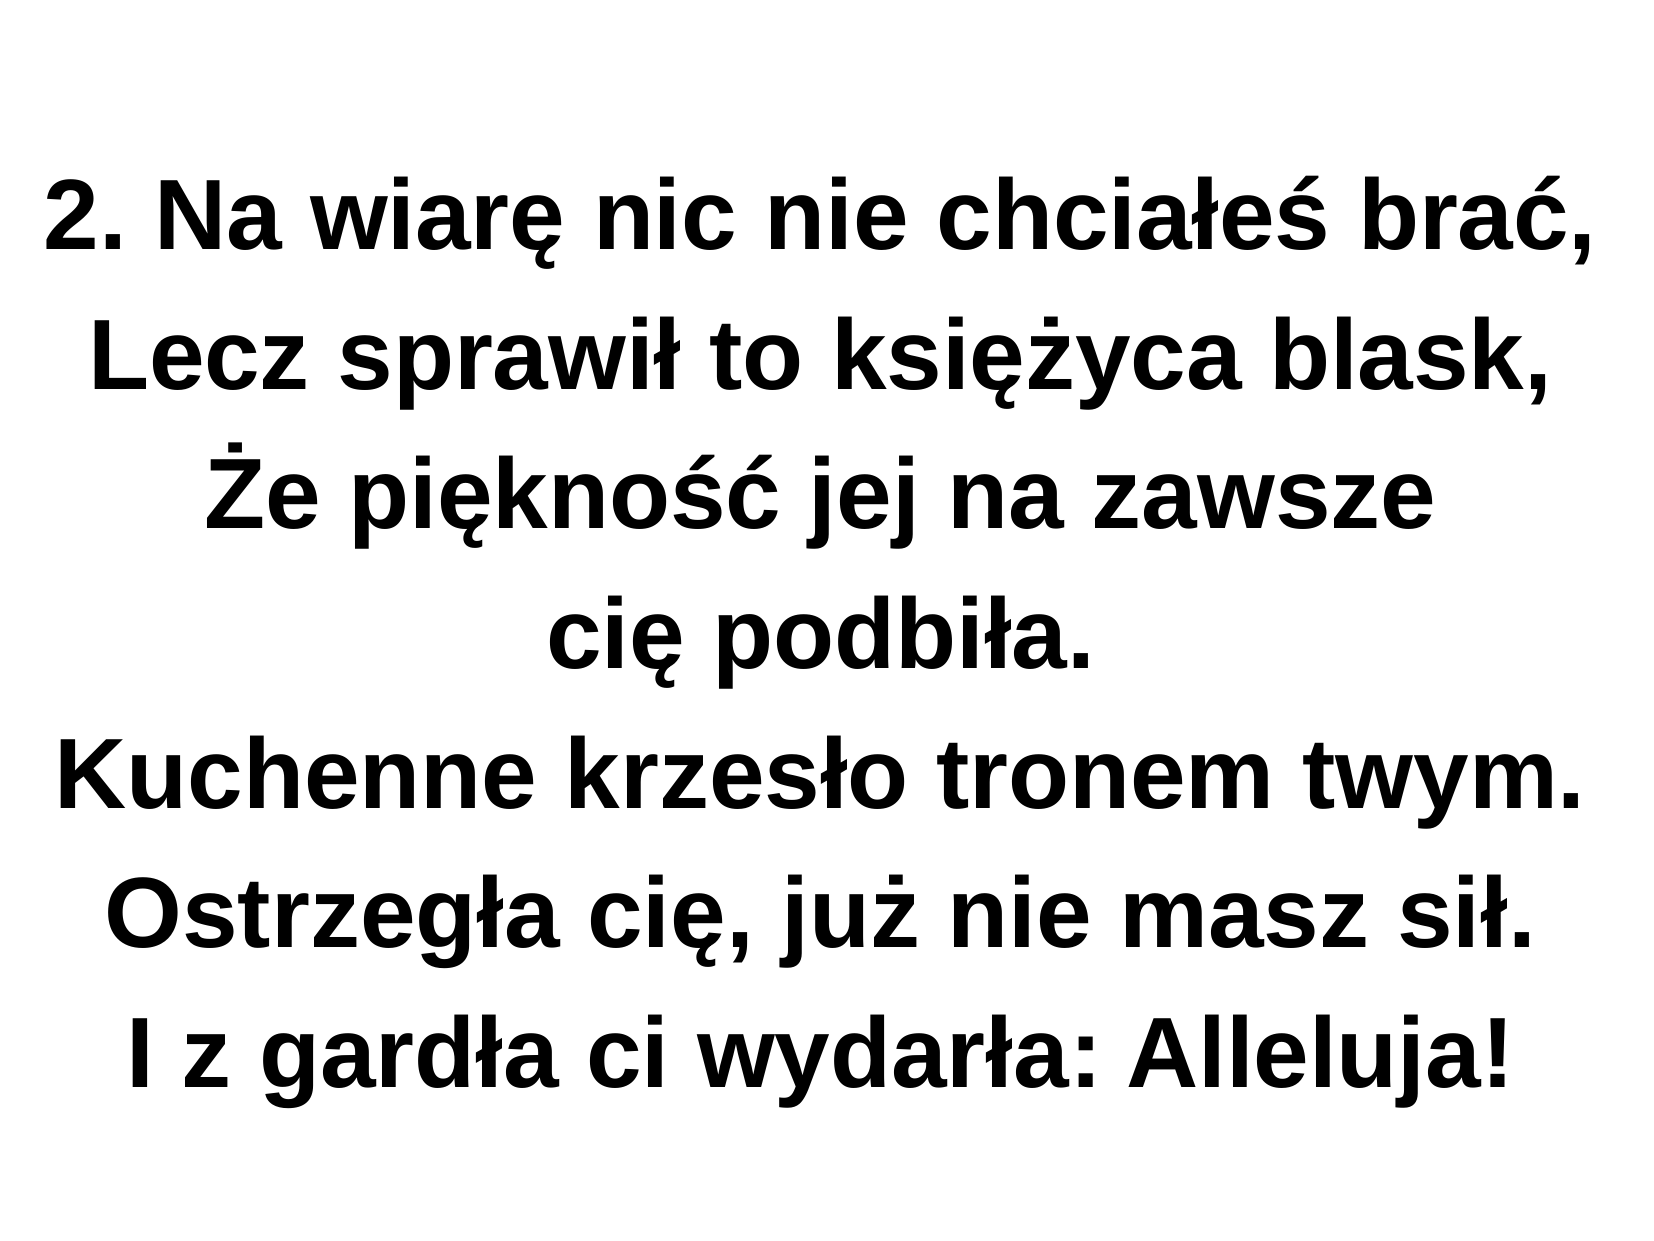

# 2. Na wiarę nic nie chciałeś brać,
Lecz sprawił to księżyca blask,
Że piękność jej na zawsze
cię podbiła.
Kuchenne krzesło tronem twym.
Ostrzegła cię, już nie masz sił.
I z gardła ci wydarła: Alleluja!